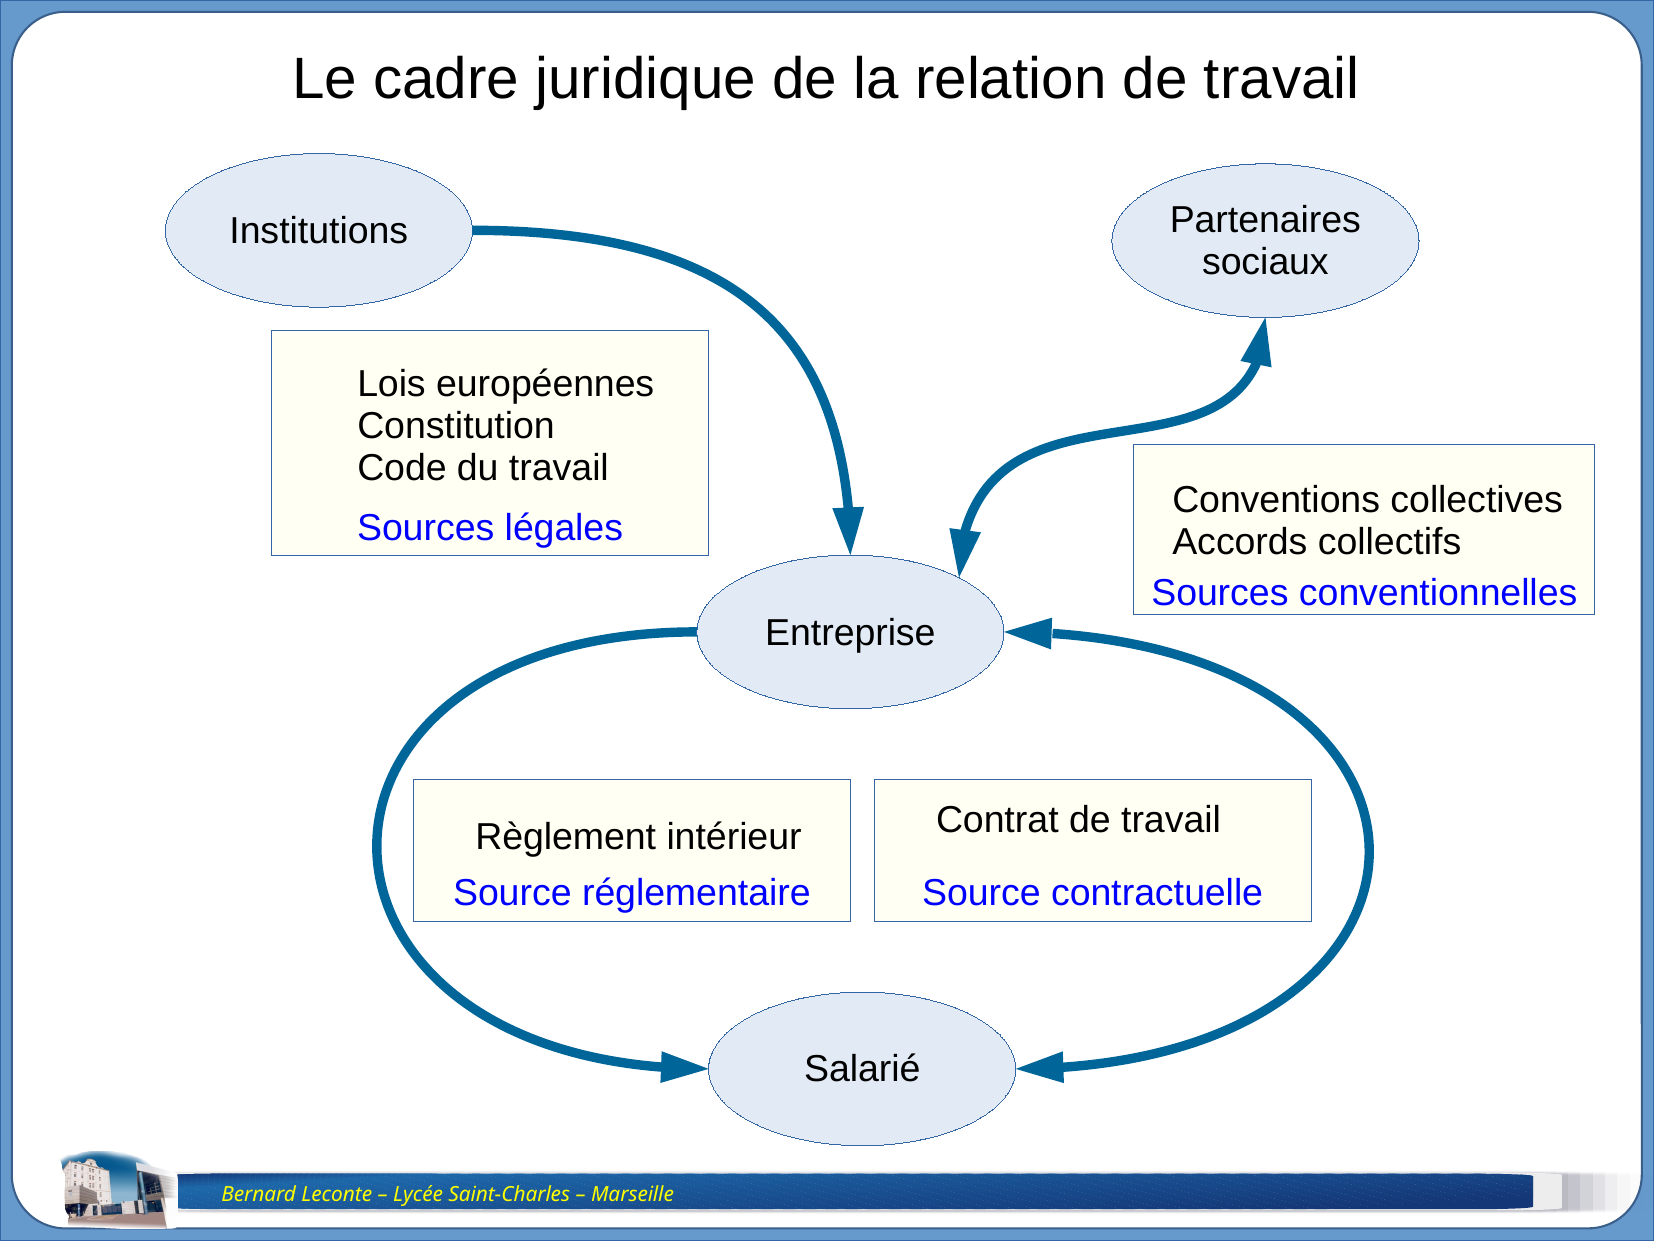

# Le cadre juridique de la relation de travail
Institutions
Partenaires
sociaux
Sources légales
Lois européennes
Constitution
Code du travail
Sources conventionnelles
Conventions collectives
Accords collectifs
Entreprise
Source réglementaire
Source contractuelle
Contrat de travail
Règlement intérieur
Salarié